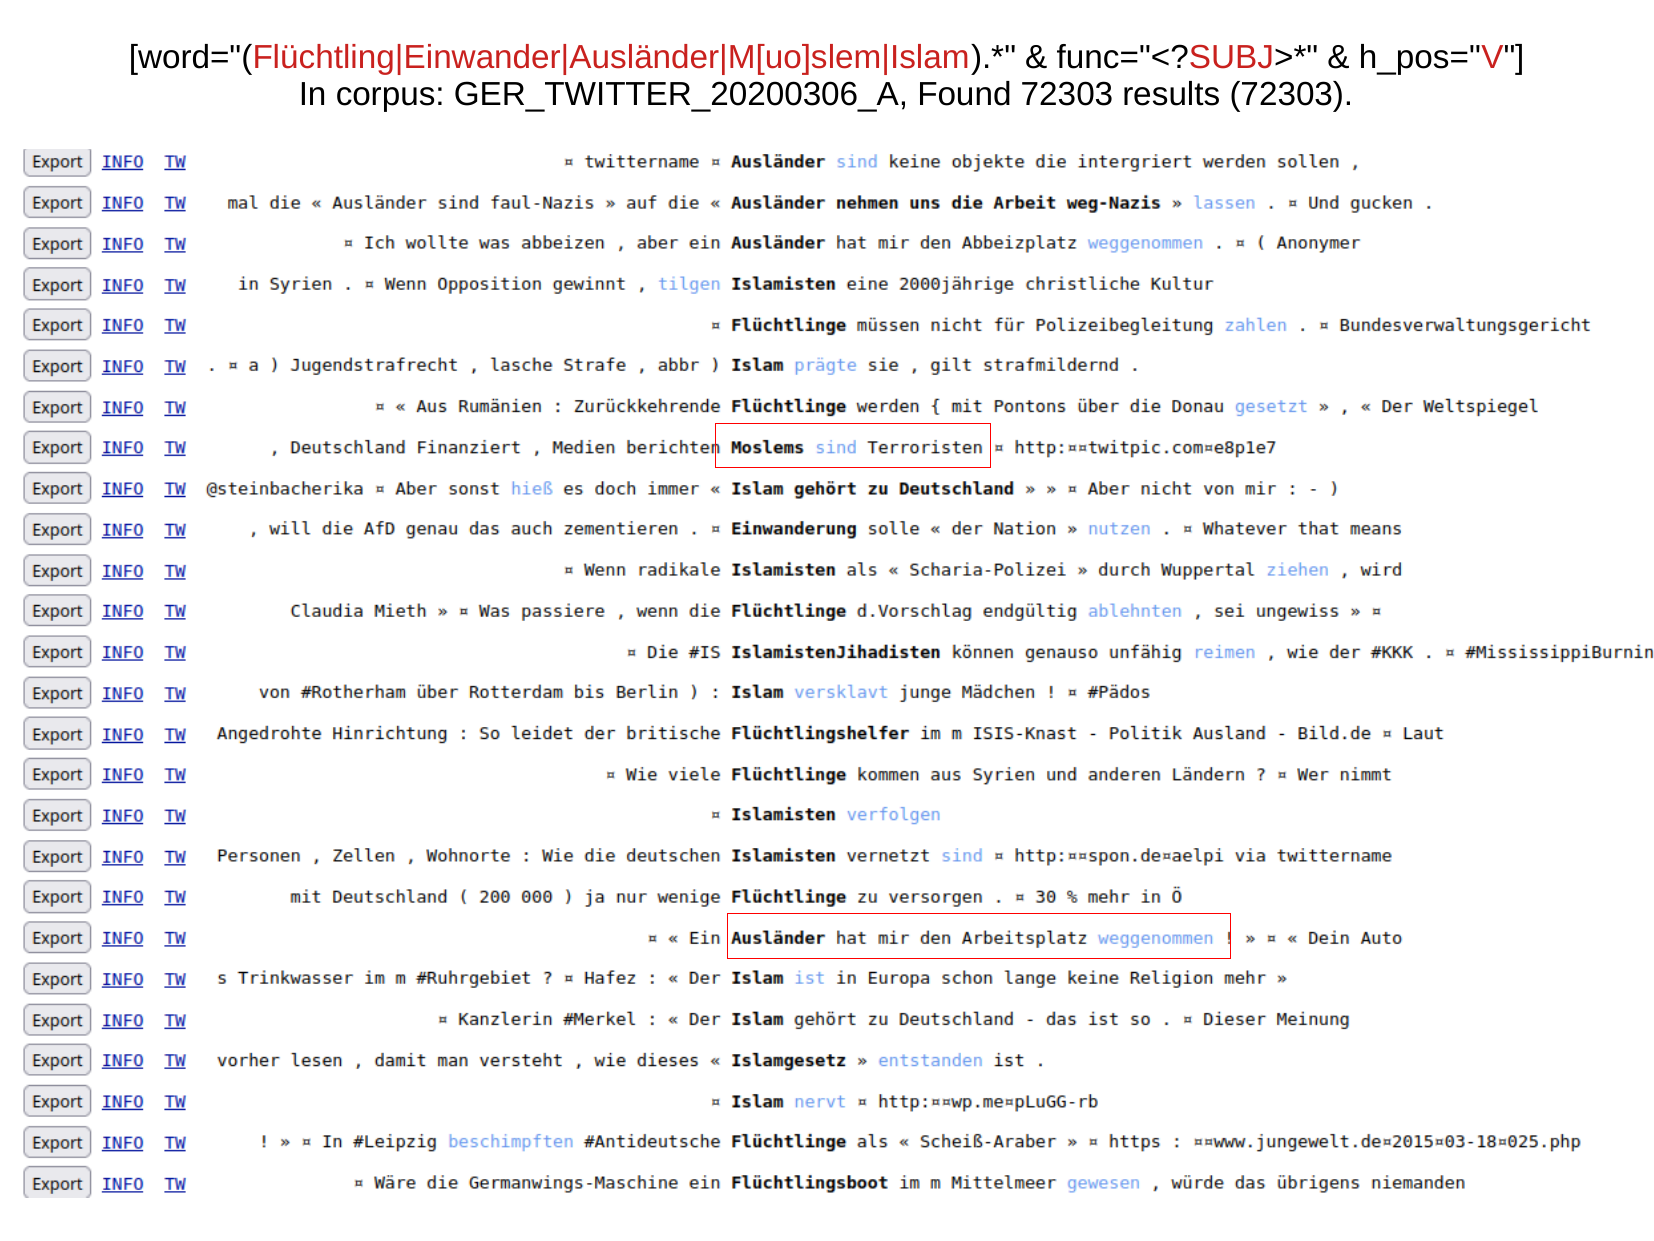

# [word="(Flüchtling|Einwander|Ausländer|M[uo]slem|Islam).*" & func="<?SUBJ>*" & h_pos="V"]
In corpus: GER_TWITTER_20200306_A, Found 72303 results (72303).